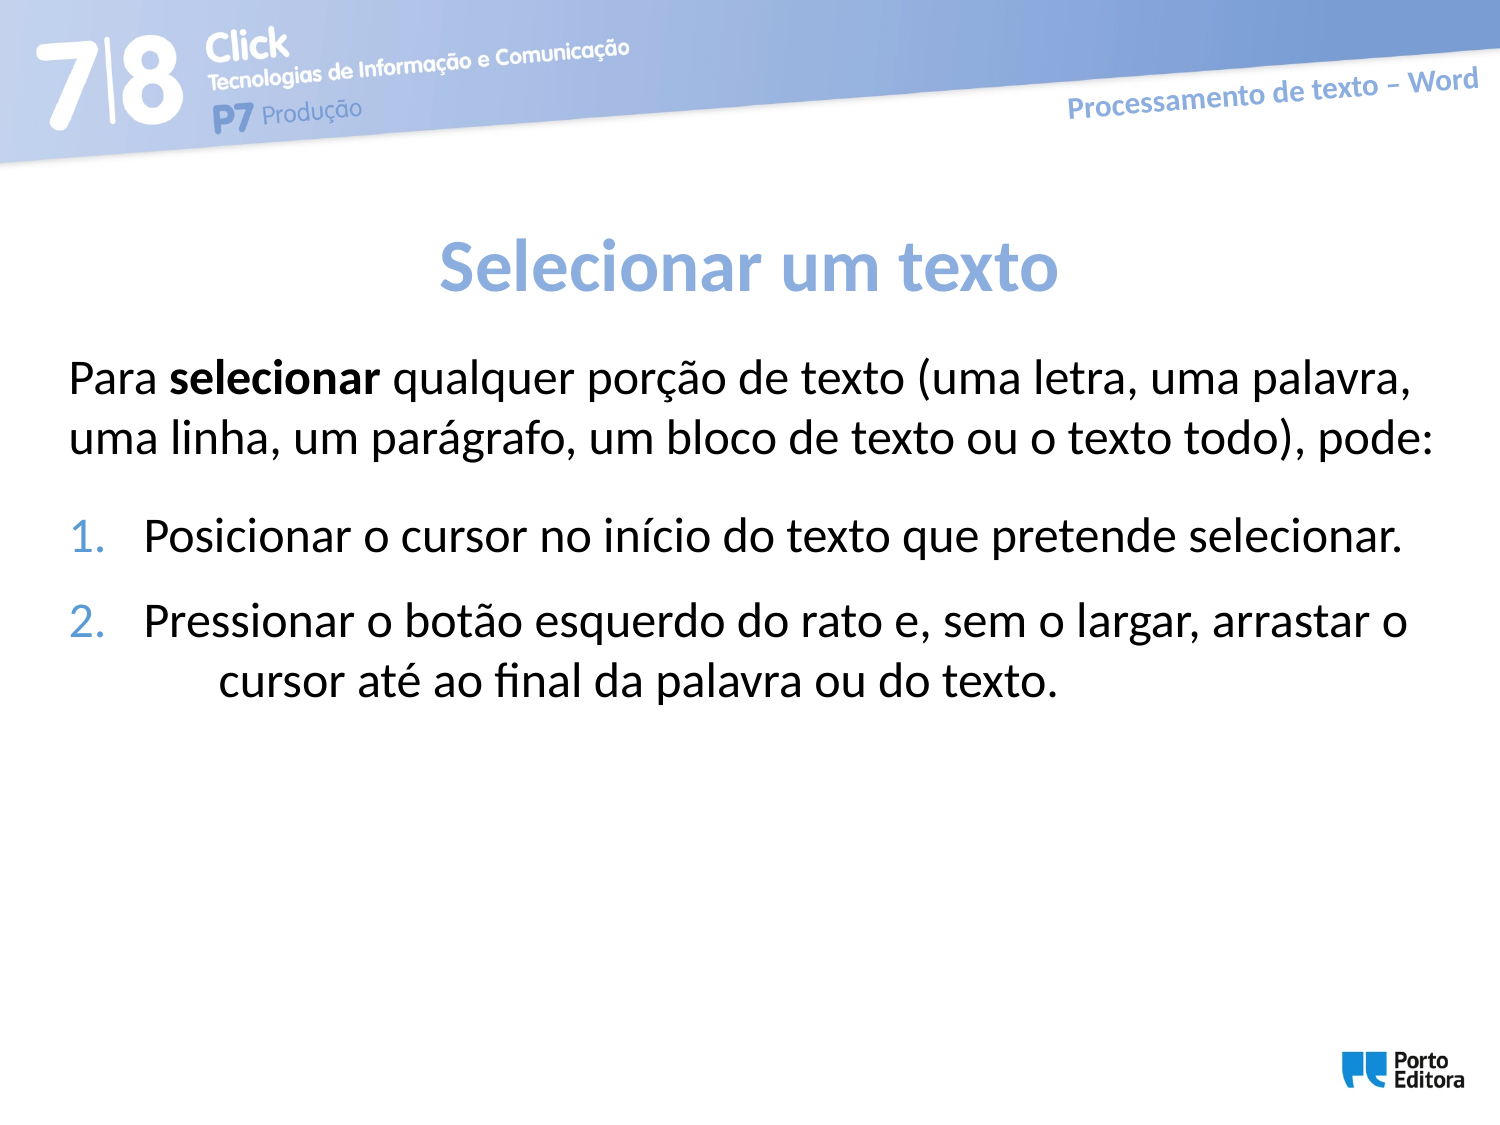

Processamento de texto – Word
Selecionar um texto
Para selecionar qualquer porção de texto (uma letra, uma palavra, uma linha, um parágrafo, um bloco de texto ou o texto todo), pode:
Posicionar o cursor no início do texto que pretende selecionar.
Pressionar o botão esquerdo do rato e, sem o largar, arrastar o cursor até ao final da palavra ou do texto.